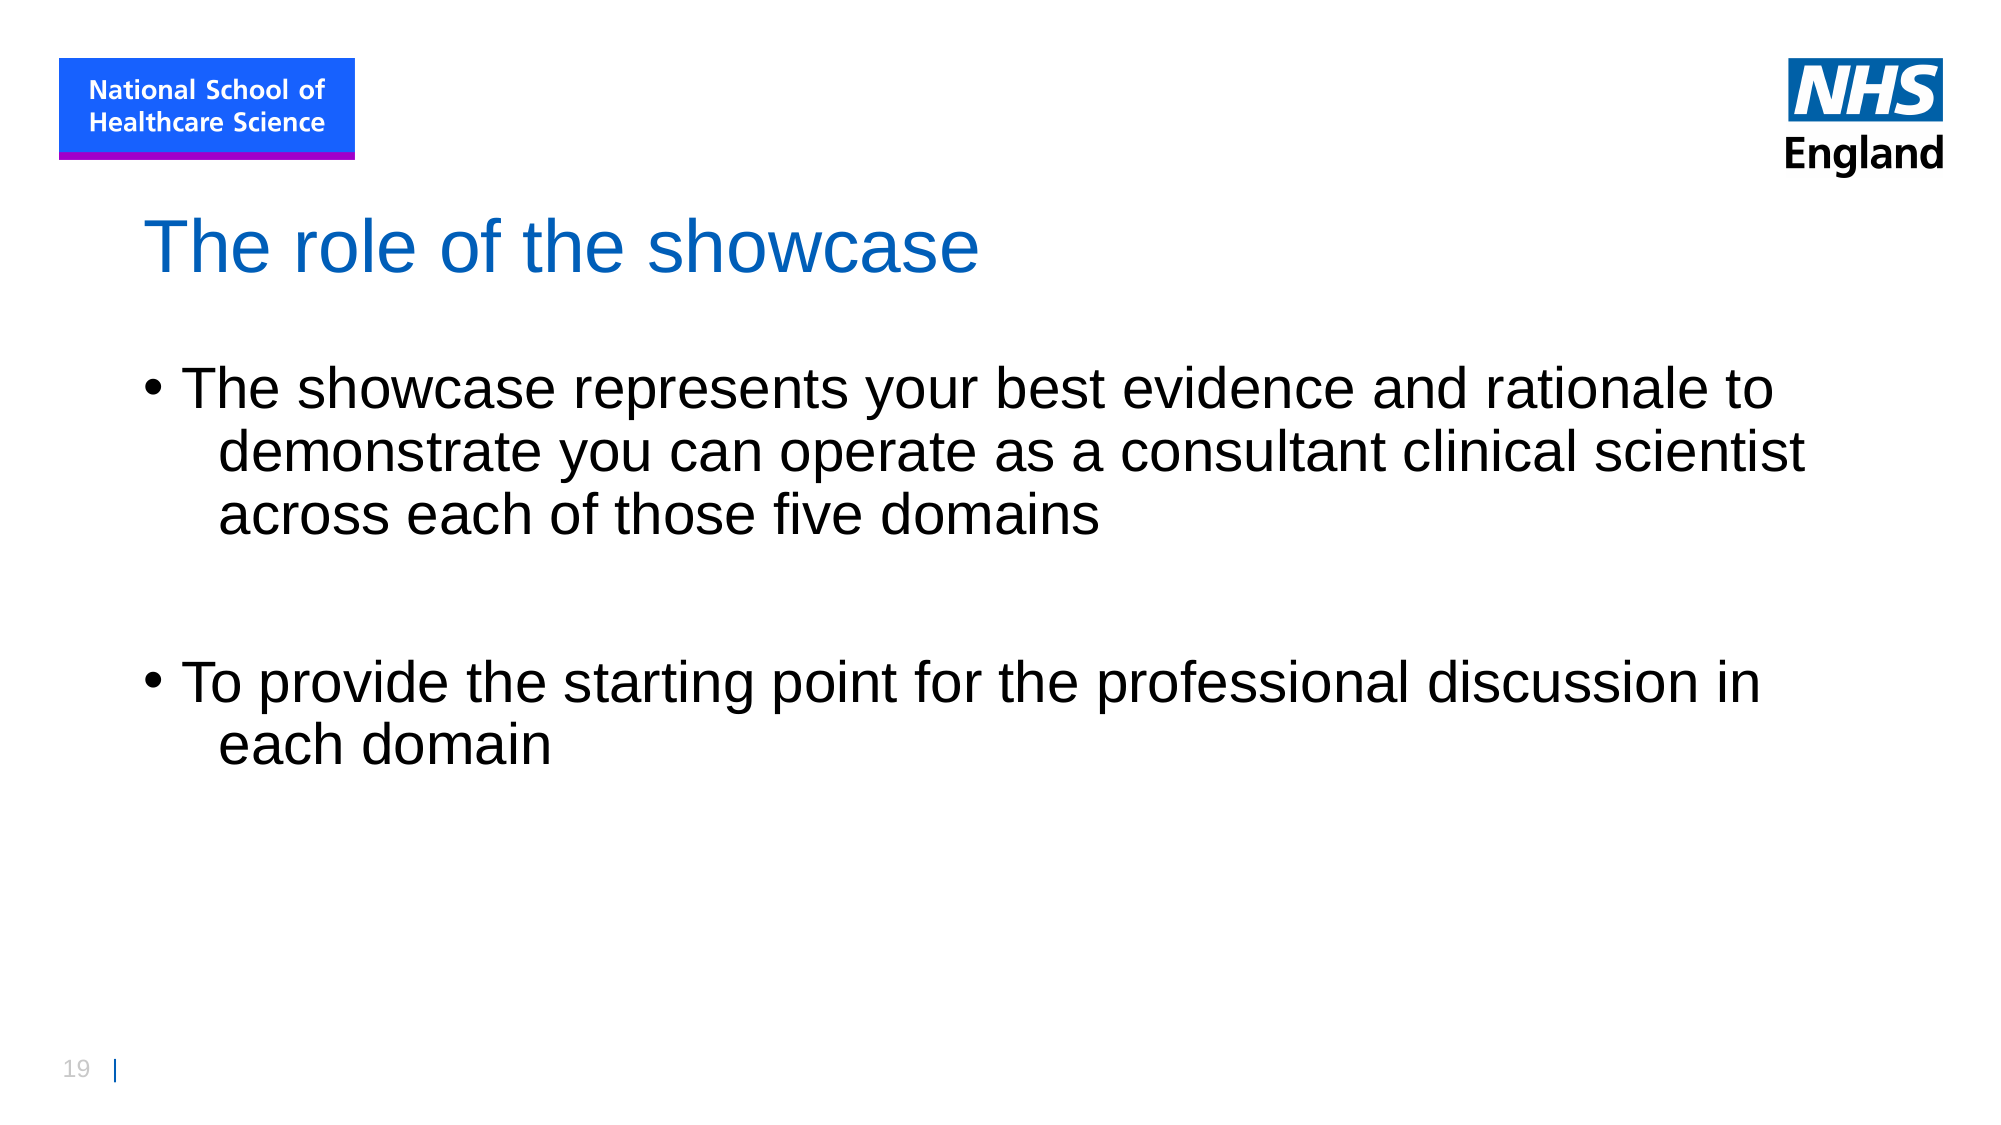

# The role of the showcase
The showcase represents your best evidence and rationale to demonstrate you can operate as a consultant clinical scientist across each of those five domains
To provide the starting point for the professional discussion in each domain